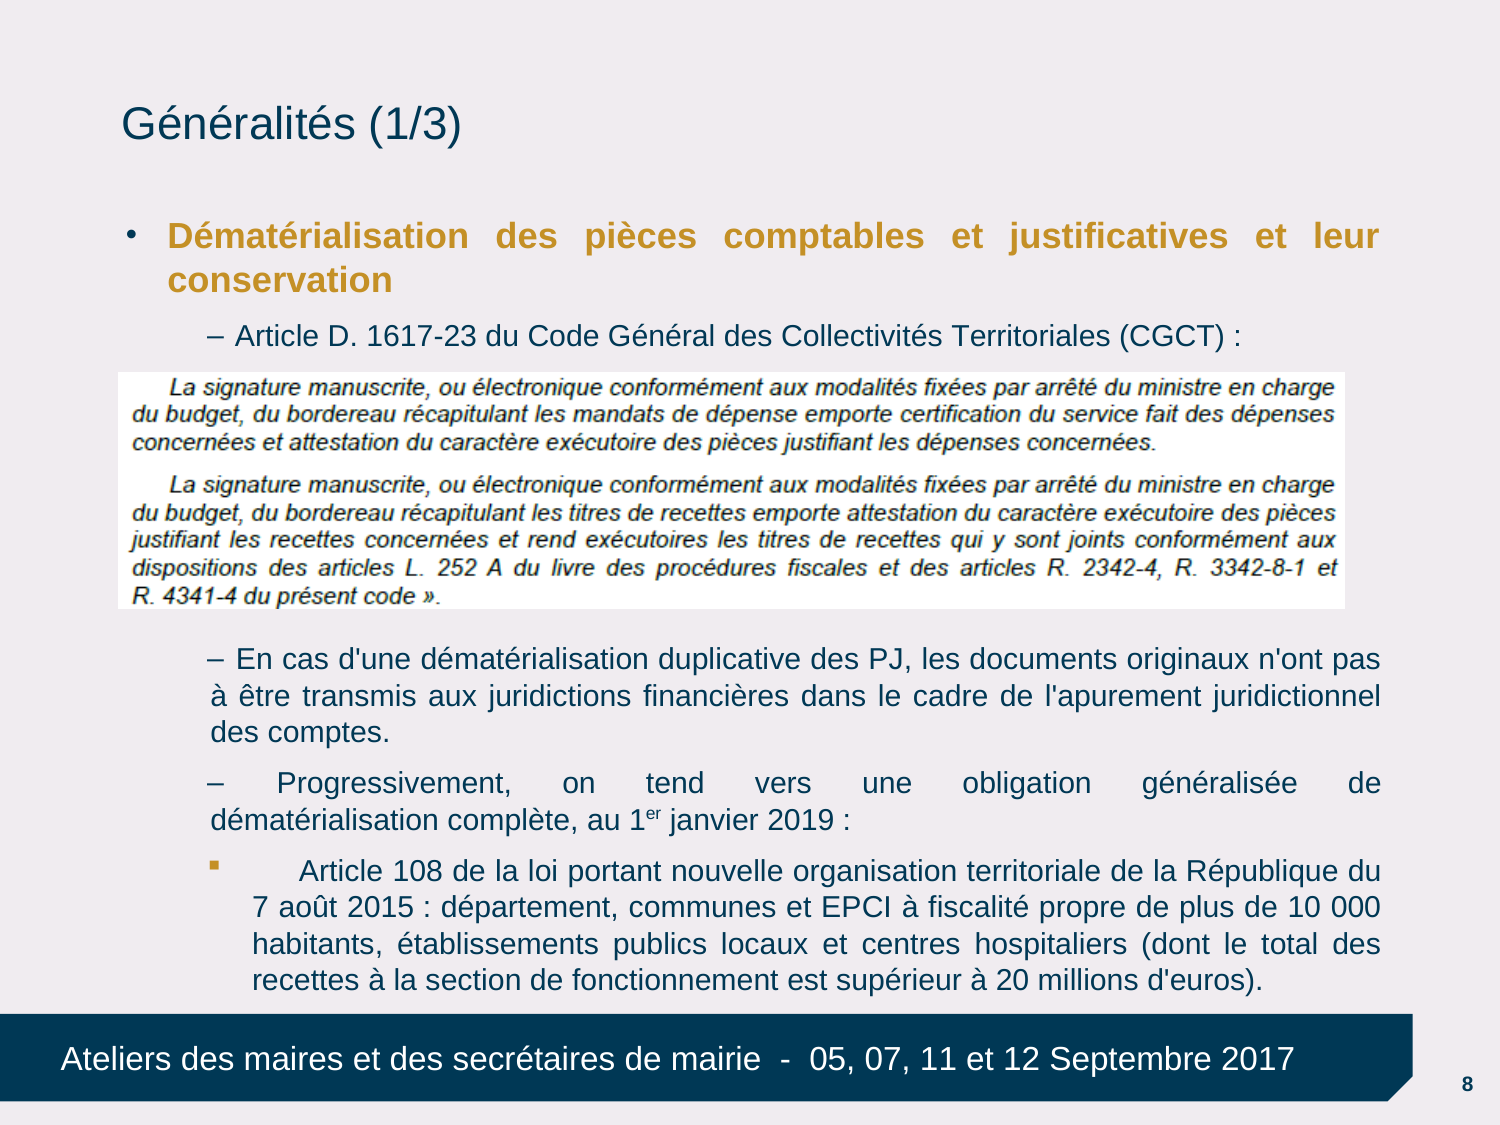

# Généralités (1/3)
Dématérialisation des pièces comptables et justificatives et leur conservation
 Article D. 1617-23 du Code Général des Collectivités Territoriales (CGCT) :
 En cas d'une dématérialisation duplicative des PJ, les documents originaux n'ont pas à être transmis aux juridictions financières dans le cadre de l'apurement juridictionnel des comptes.
 Progressivement, on tend vers une obligation généralisée de dématérialisation complète, au 1er janvier 2019 :
 Article 108 de la loi portant nouvelle organisation territoriale de la République du 7 août 2015 : département, communes et EPCI à fiscalité propre de plus de 10 000 habitants, établissements publics locaux et centres hospitaliers (dont le total des recettes à la section de fonctionnement est supérieur à 20 millions d'euros).